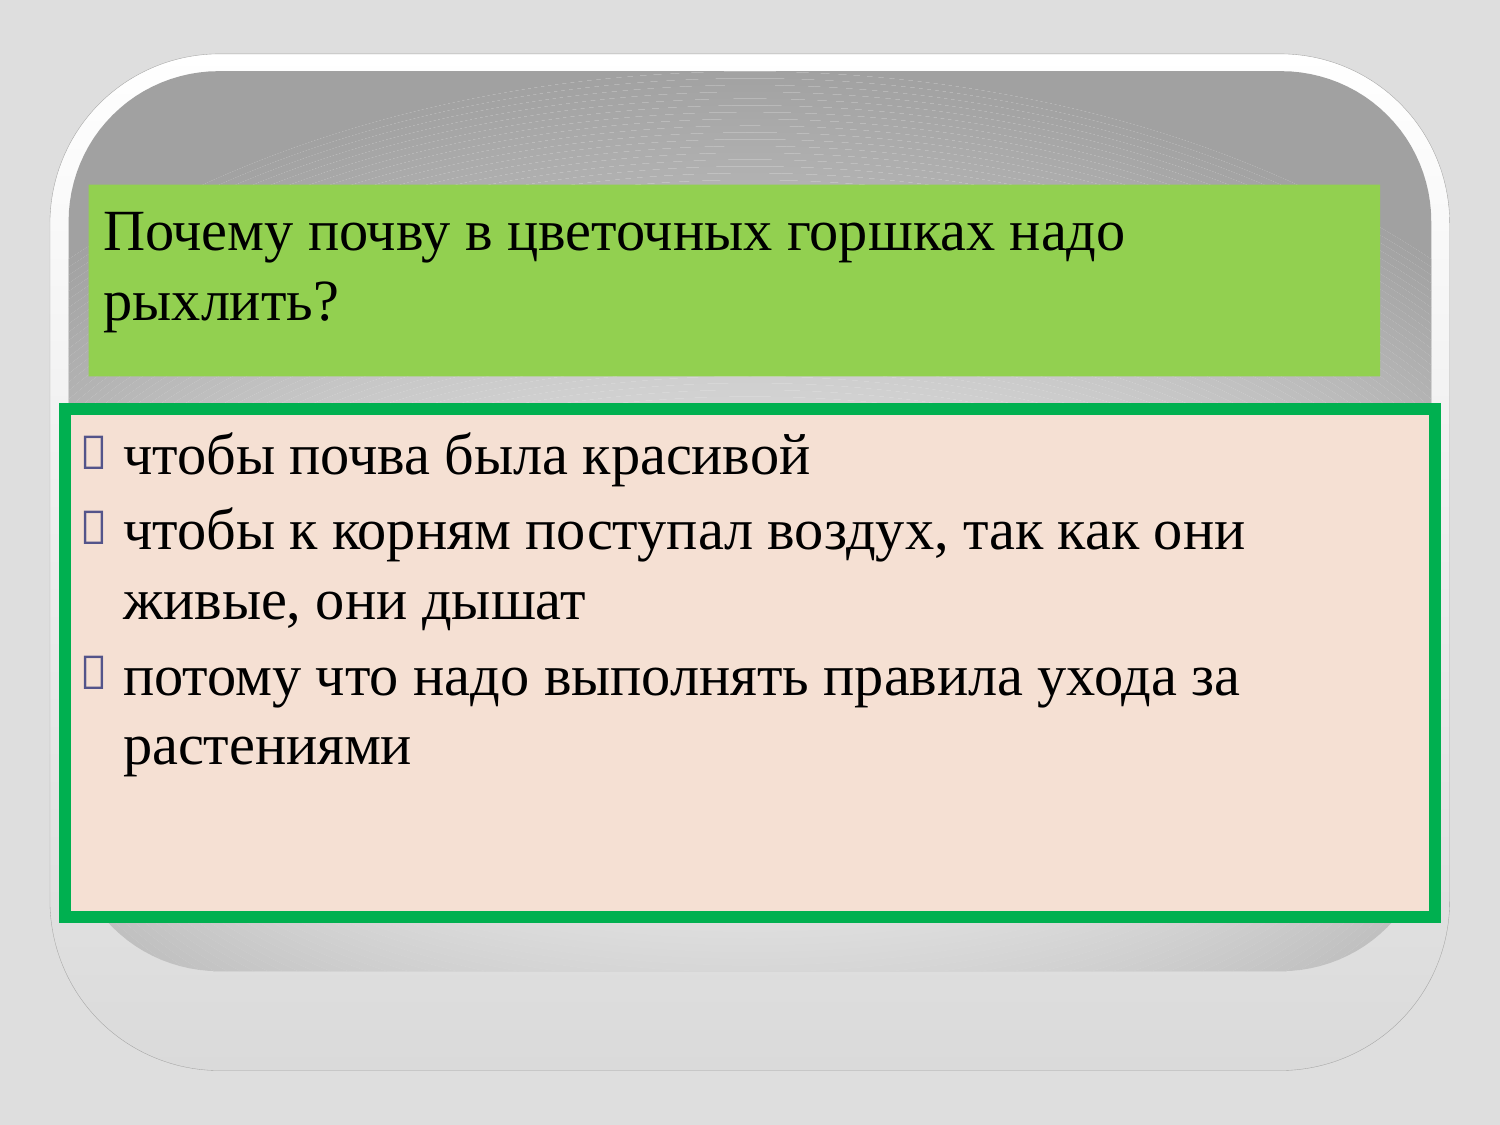

# Почему почву в цветочных горшках надо рыхлить?
чтобы почва была красивой
чтобы к корням поступал воздух, так как они живые, они дышат
потому что надо выполнять правила ухода за растениями